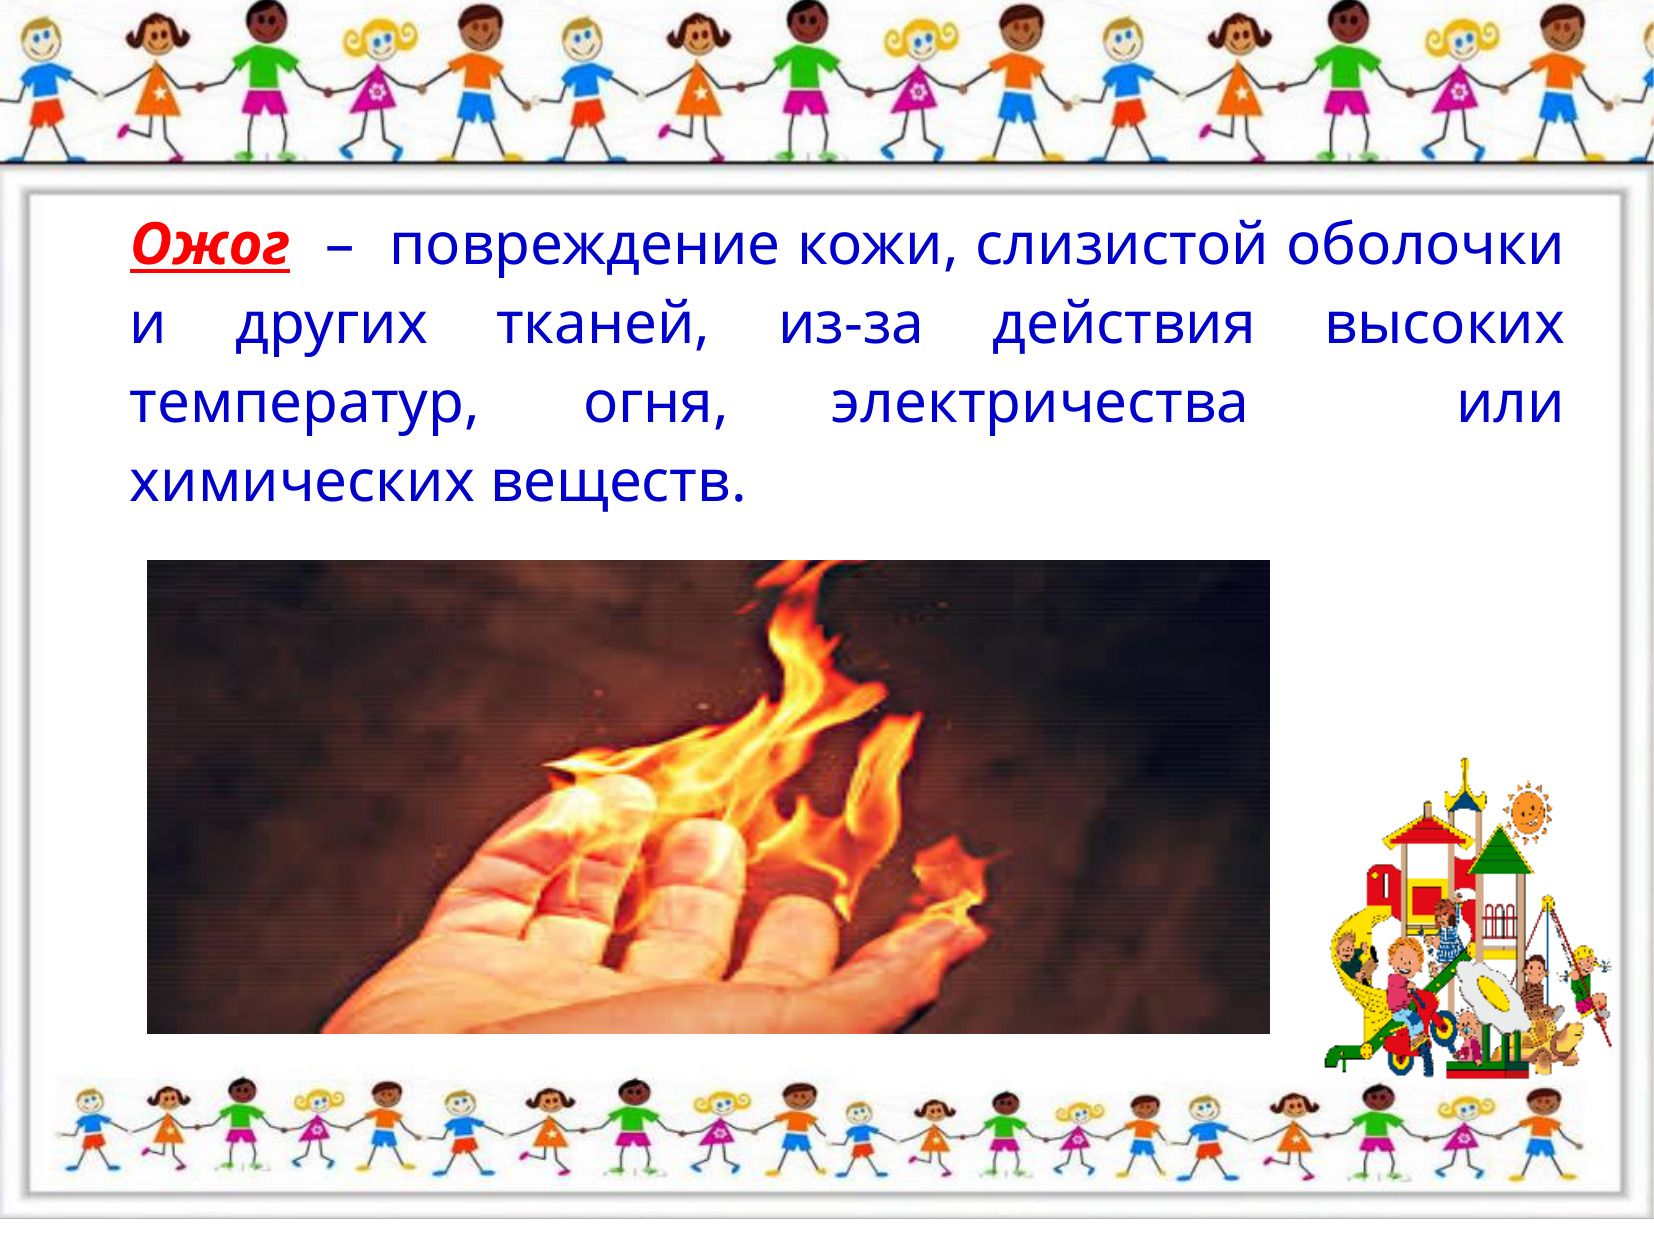

# Ожог – повреждение кожи, слизистой оболочки и других тканей, из-за действия высоких температур, огня, электричества или химических веществ.